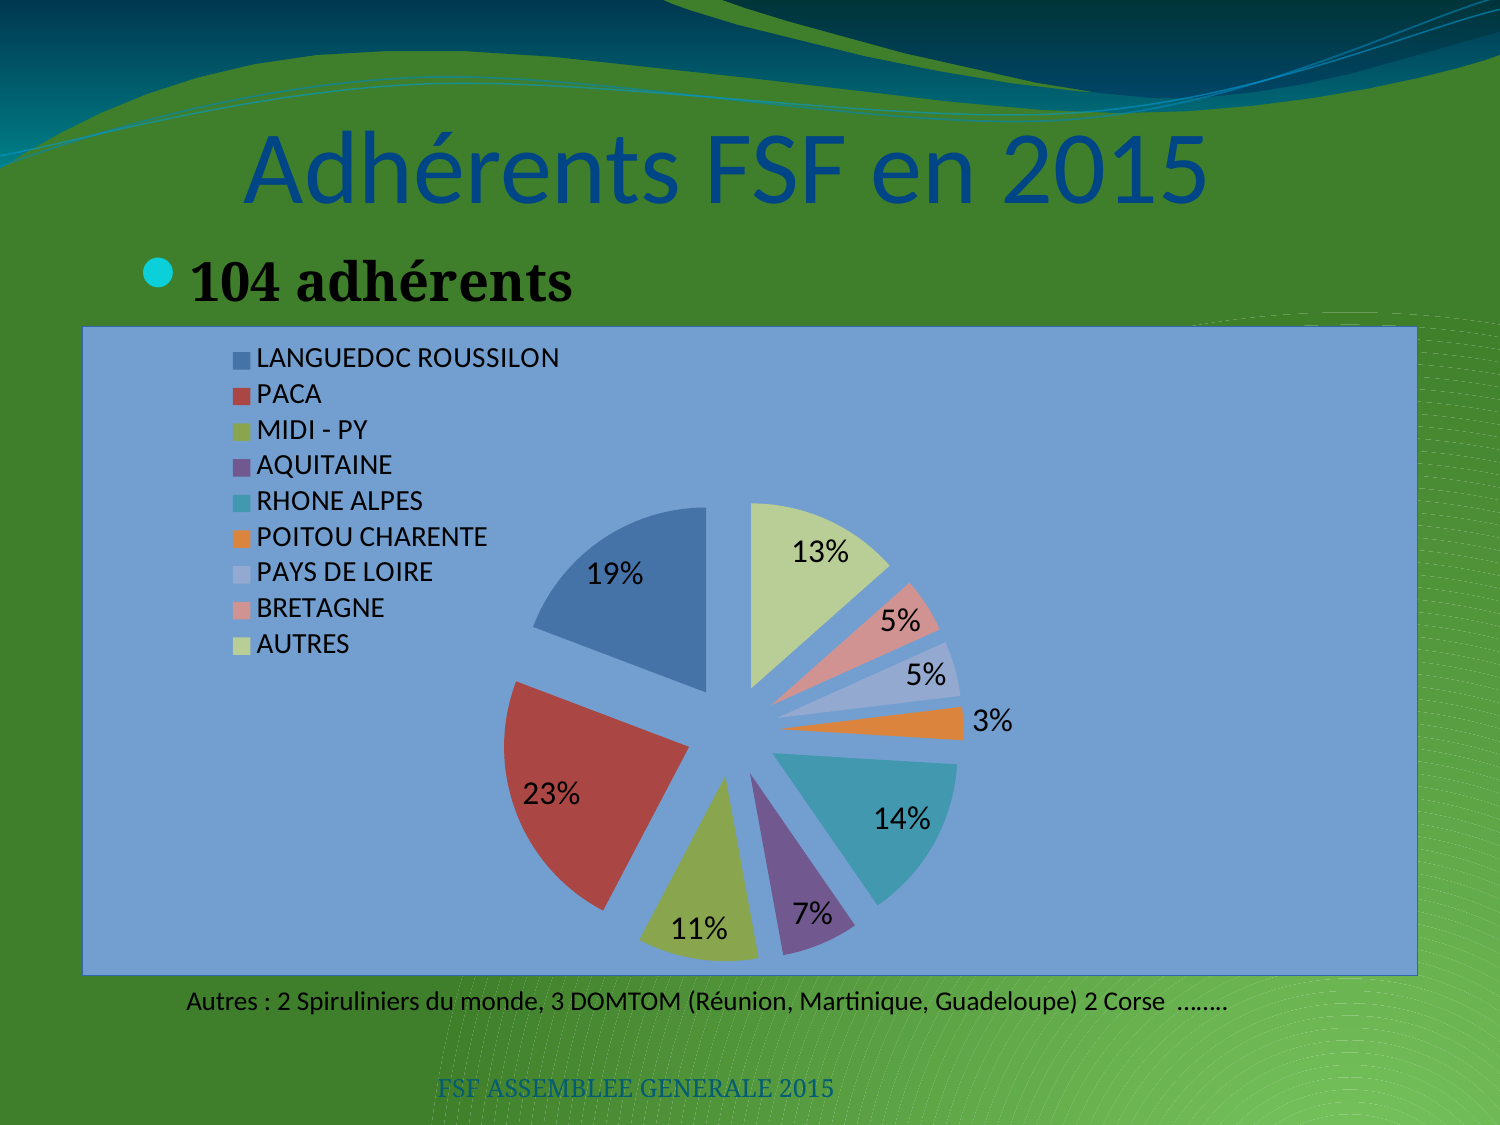

# Adhérents FSF en 2015
104 adhérents
### Chart
| Category | Série1 |
|---|---|
| LANGUEDOC ROUSSILON | 20.0 |
| PACA | 24.0 |
| MIDI - PY | 11.0 |
| AQUITAINE | 7.0 |
| RHONE ALPES | 15.0 |
| POITOU CHARENTE | 3.0 |
| PAYS DE LOIRE | 5.0 |
| BRETAGNE | 5.0 |
| AUTRES | 14.0 |Autres : 2 Spiruliniers du monde, 3 DOMTOM (Réunion, Martinique, Guadeloupe) 2 Corse ……..
FSF ASSEMBLEE GENERALE 2015